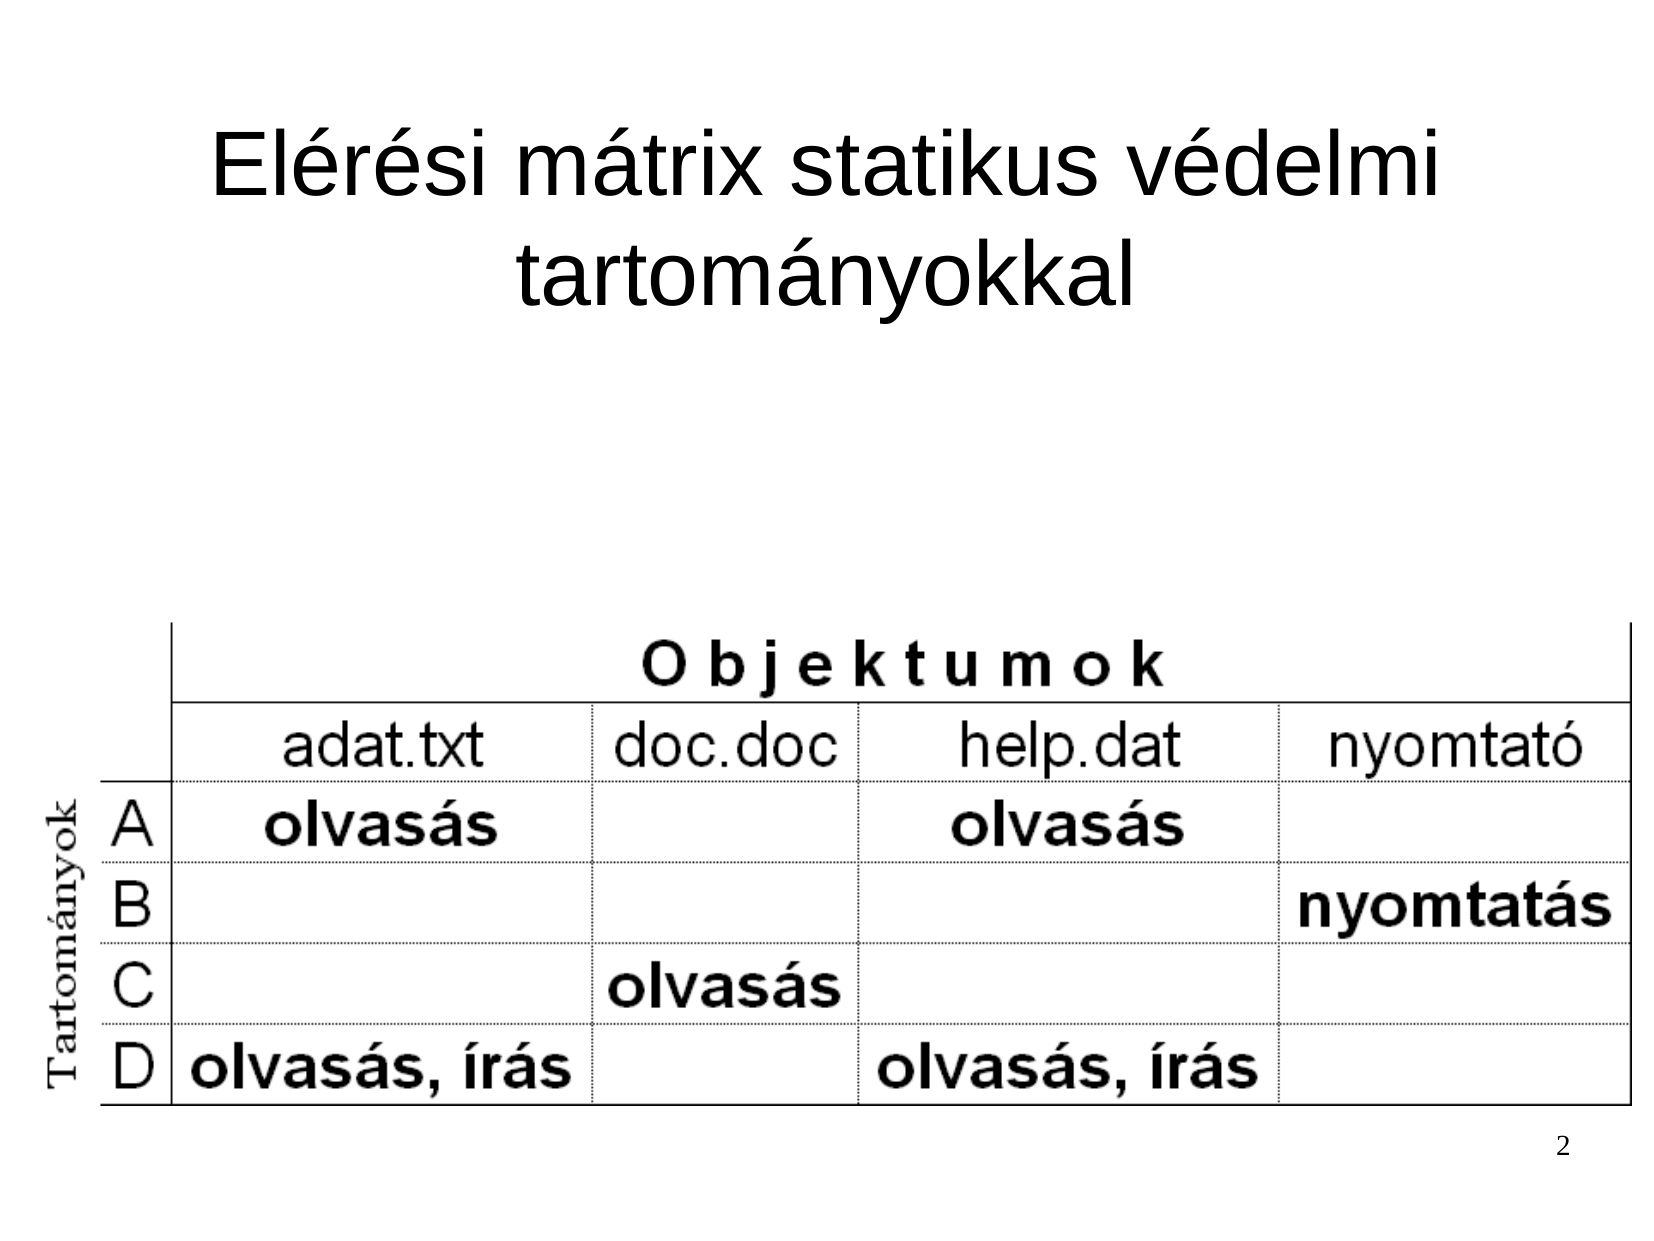

# Elérési mátrix statikus védelmi tartományokkal
2